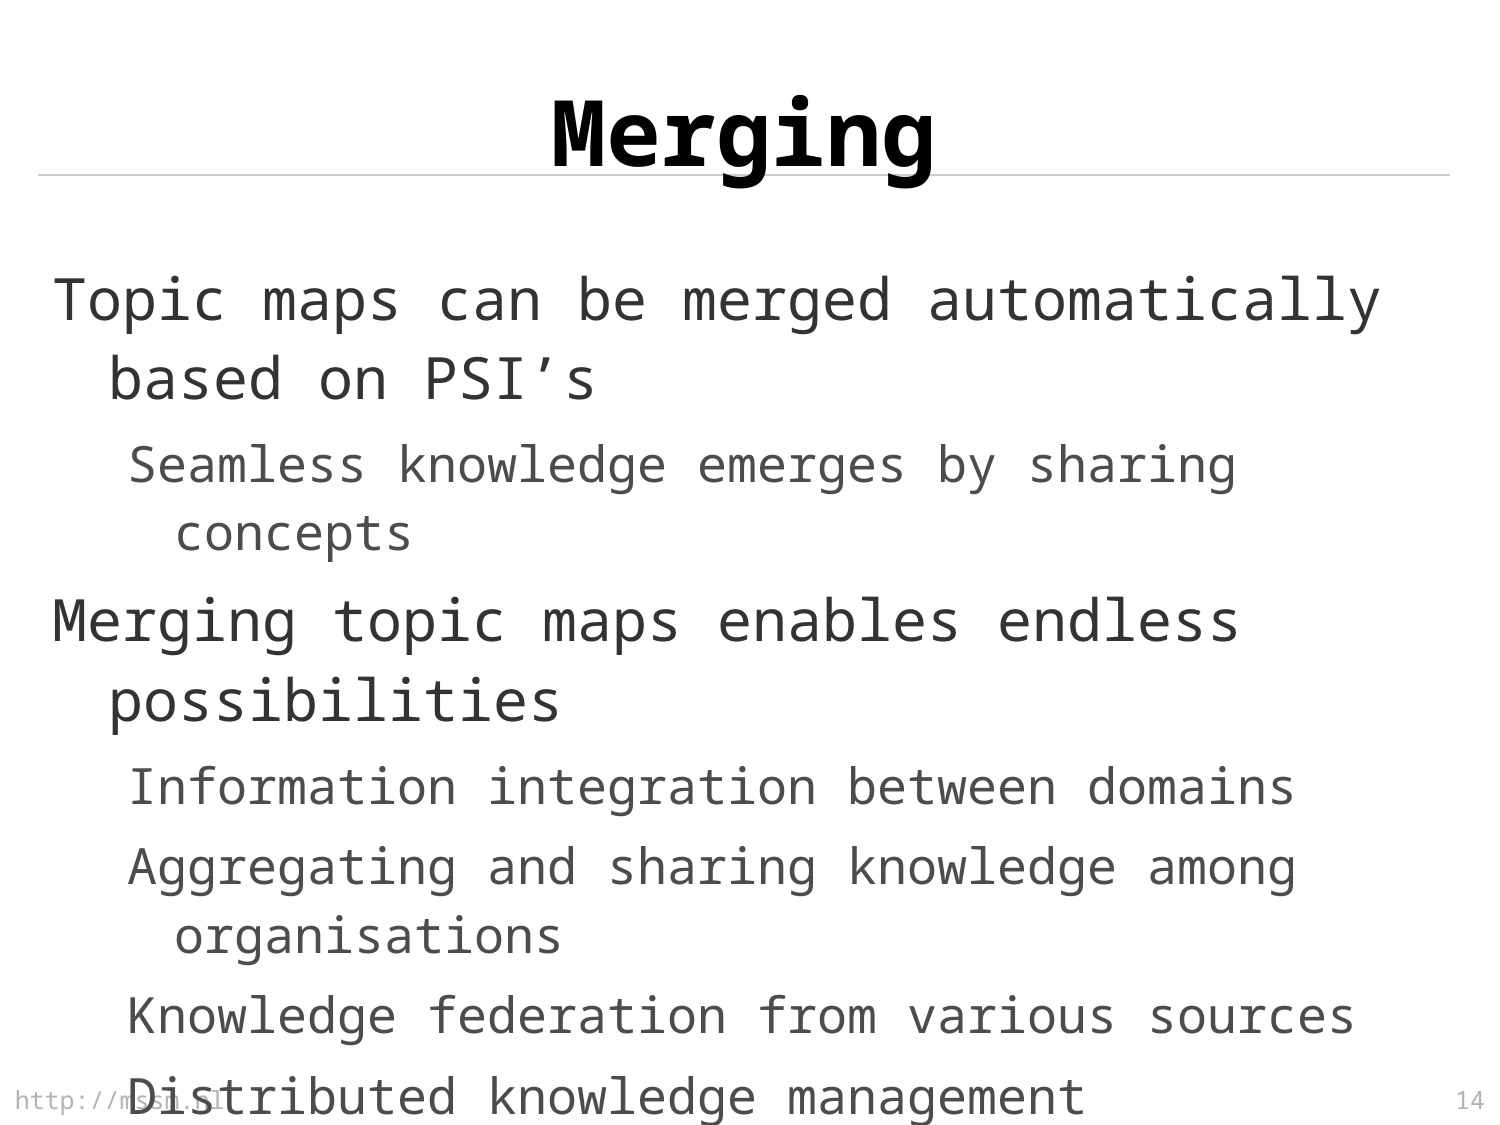

# Merging
Topic maps can be merged automatically based on PSI’s
Seamless knowledge emerges by sharing concepts
Merging topic maps enables endless possibilities
Information integration between domains
Aggregating and sharing knowledge among organisations
Knowledge federation from various sources
Distributed knowledge management
Re-use of knowledge throughout various applications
http://mssm.nl
14